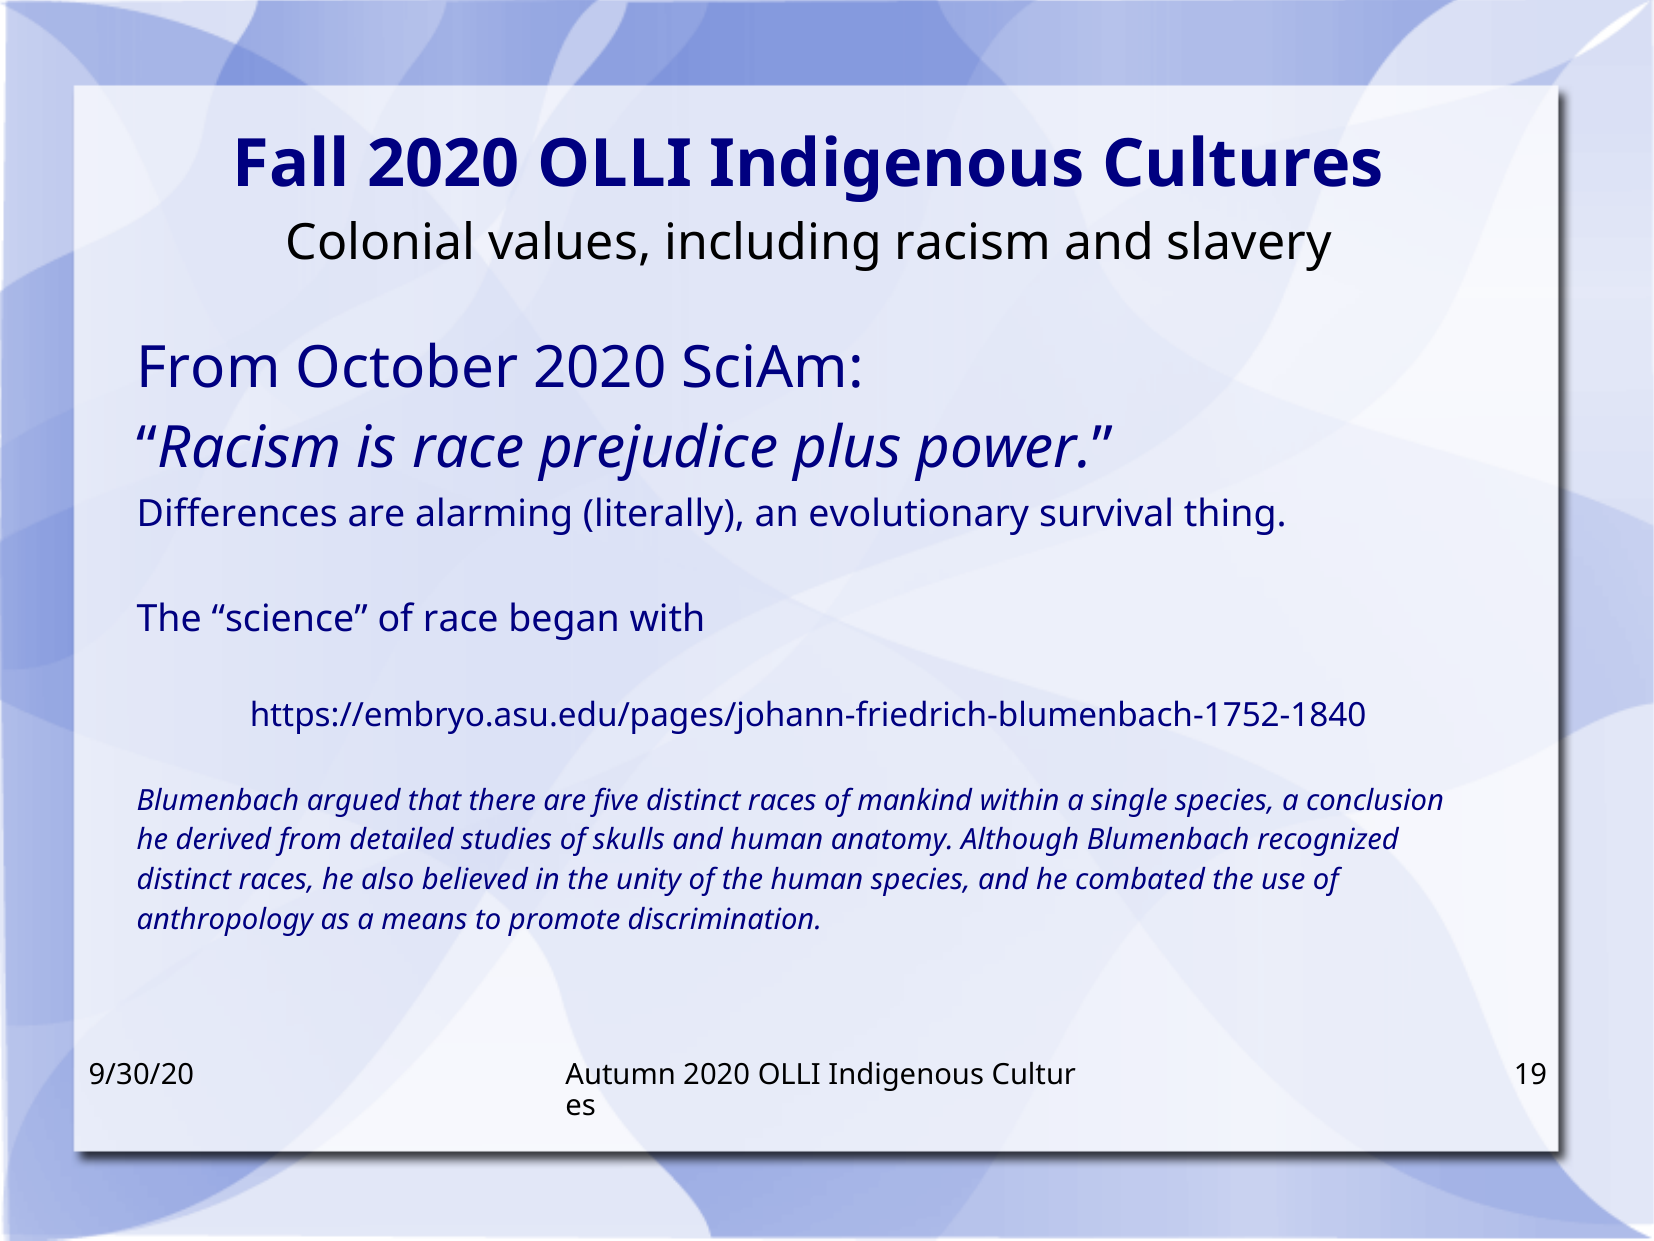

# Fall 2020 OLLI Indigenous Cultures Colonial values, including racism and slavery
From October 2020 SciAm:
“Racism is race prejudice plus power.”
Differences are alarming (literally), an evolutionary survival thing.
The “science” of race began with
https://embryo.asu.edu/pages/johann-friedrich-blumenbach-1752-1840
Blumenbach argued that there are five distinct races of mankind within a single species, a conclusion he derived from detailed studies of skulls and human anatomy. Although Blumenbach recognized distinct races, he also believed in the unity of the human species, and he combated the use of anthropology as a means to promote discrimination.
9/30/20
Autumn 2020 OLLI Indigenous Cultures
19